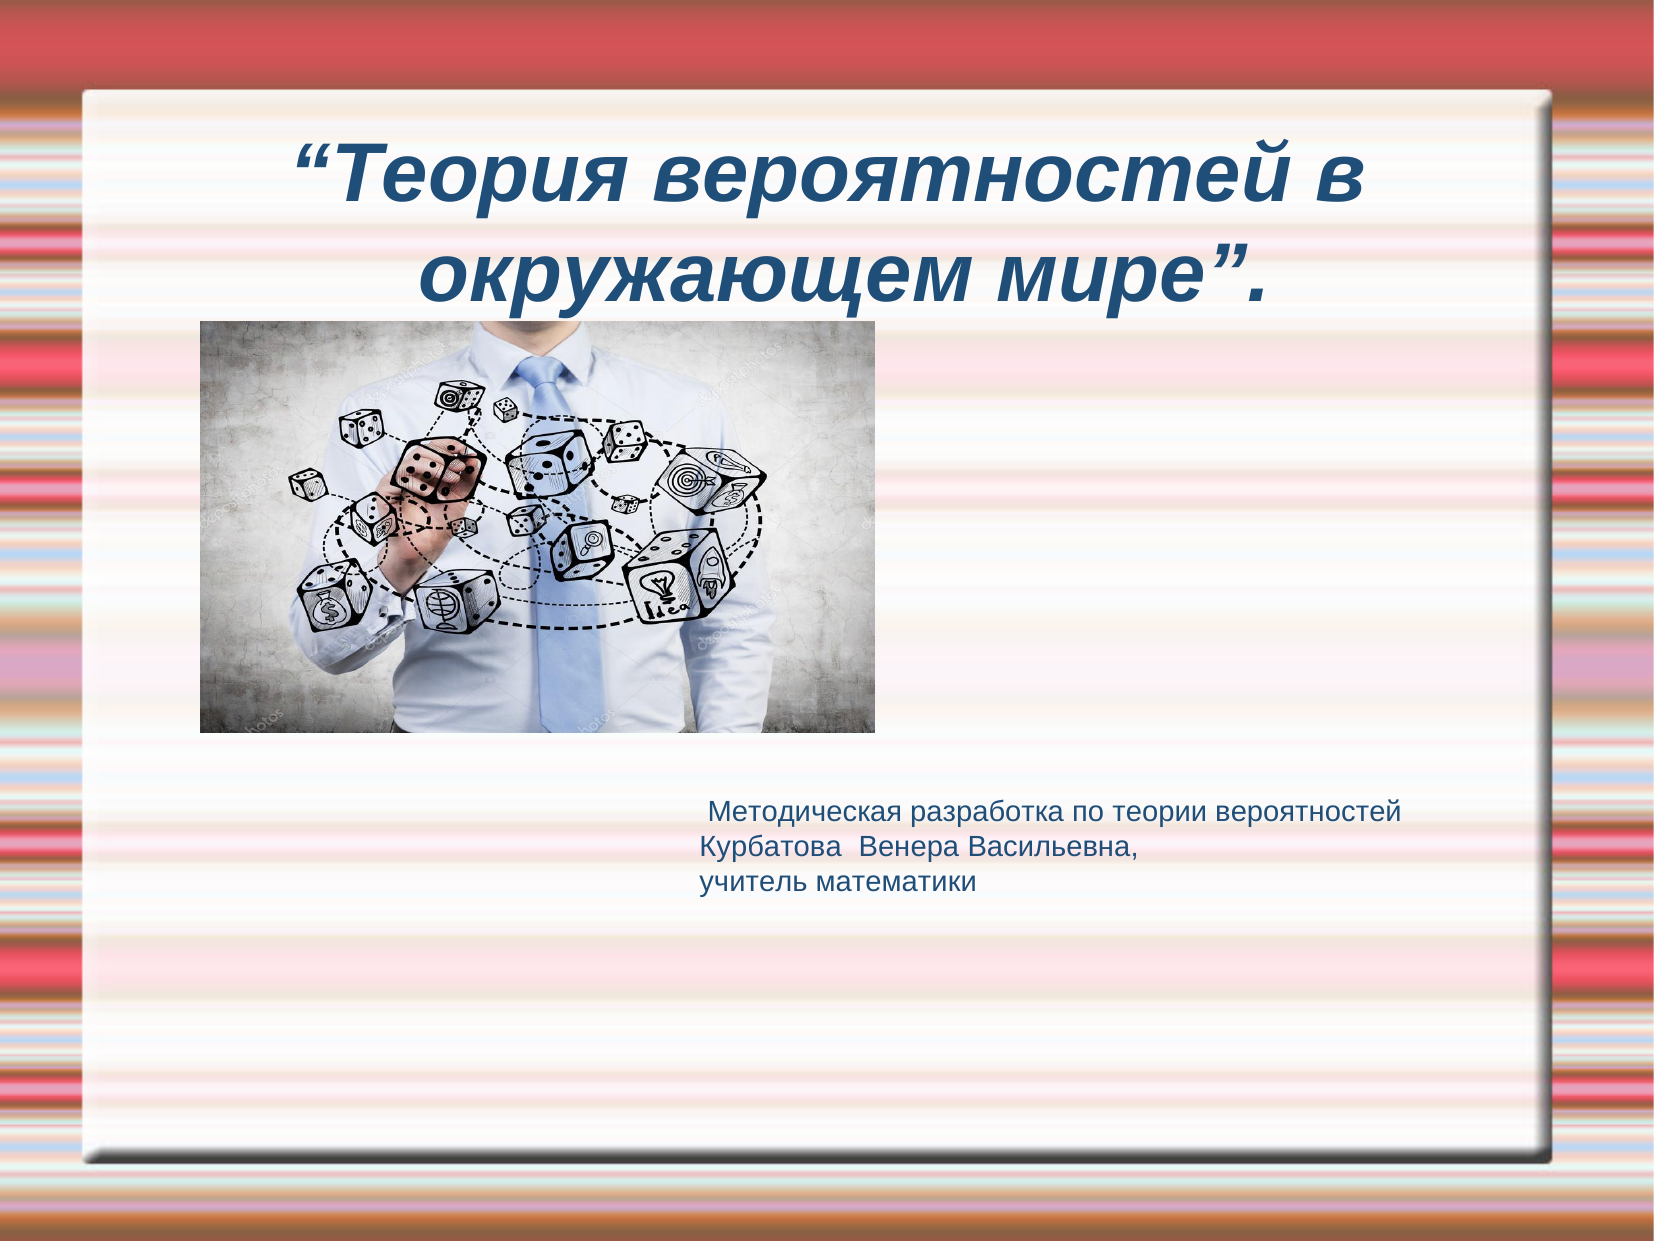

# “Теория вероятностей в окружающем мире”.
 Методическая разработка по теории вероятностей
Курбатова Венера Васильевна,
учитель математики